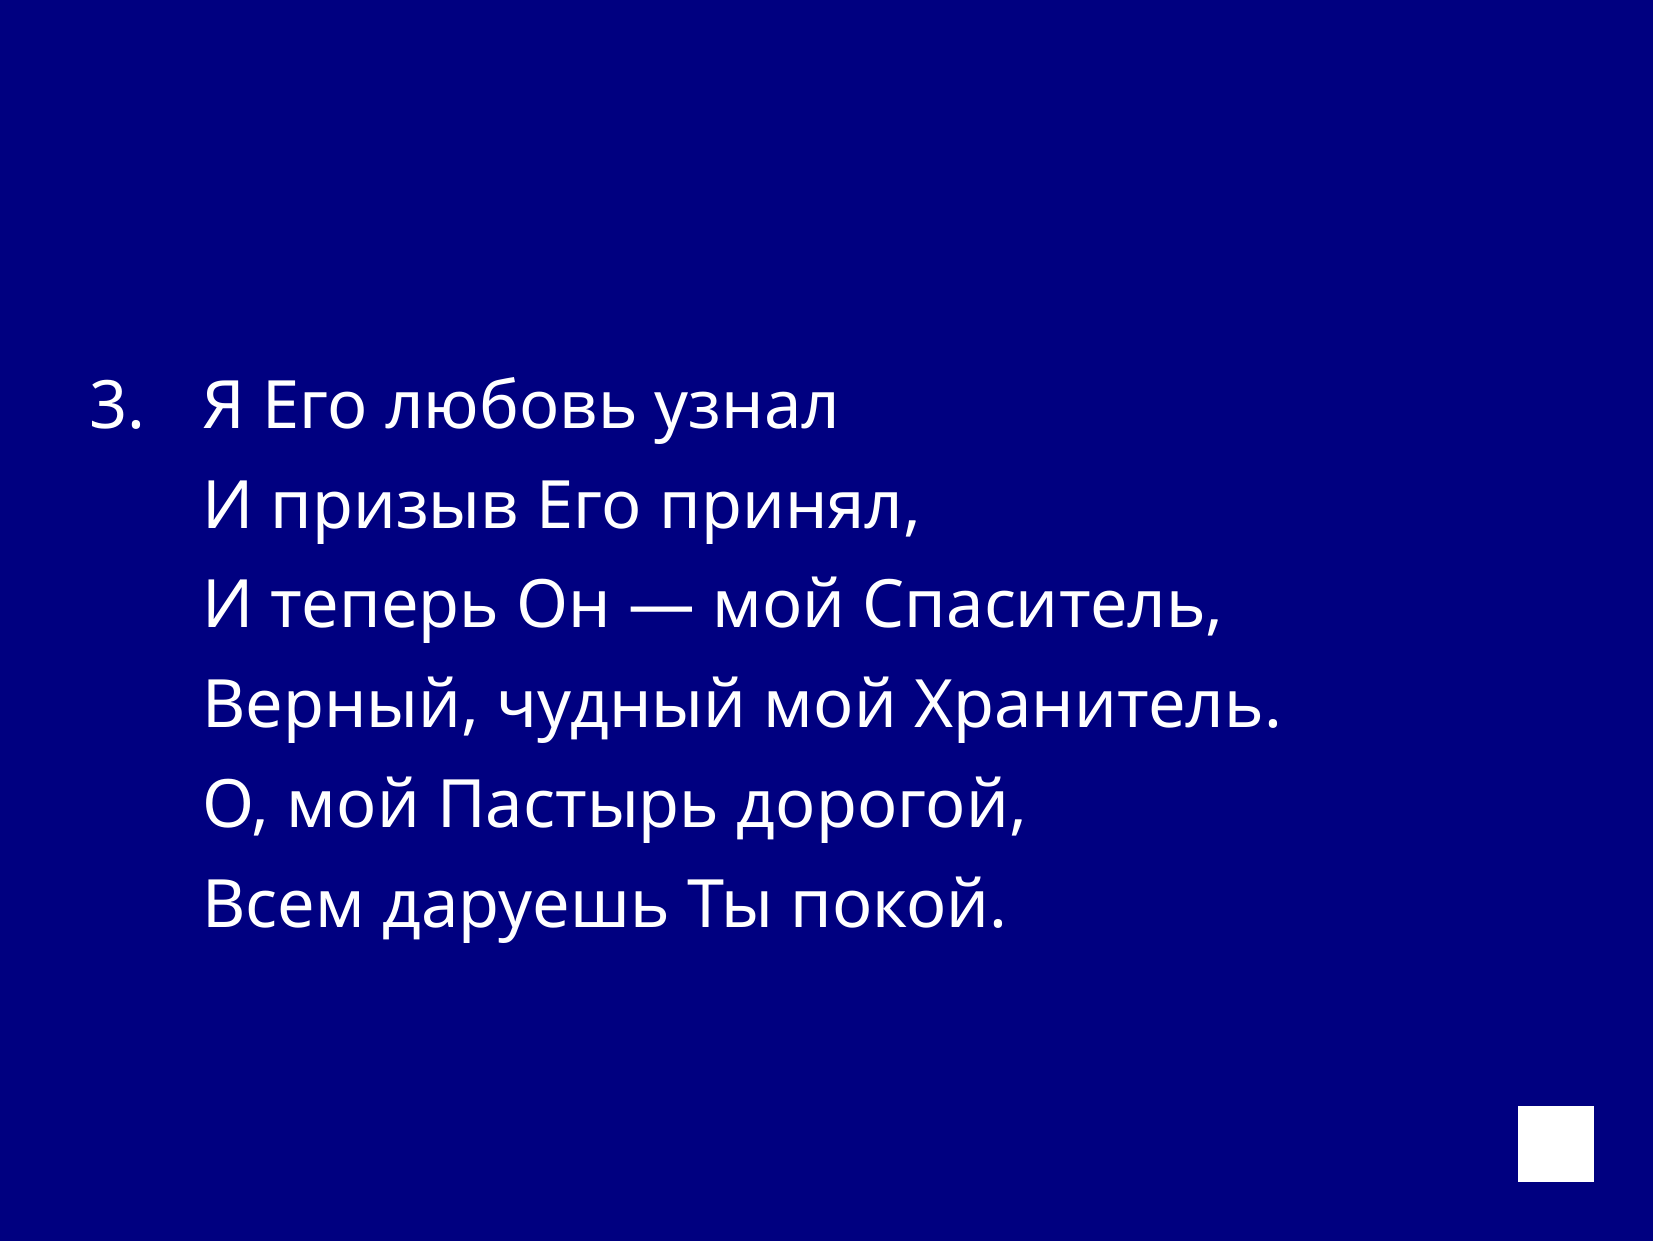

3.	Я Его любовь узнал
	И призыв Его принял,
	И теперь Он — мой Спаситель,
	Верный, чудный мой Хранитель.
	О, мой Пастырь дорогой,
	Всем даруешь Ты покой.